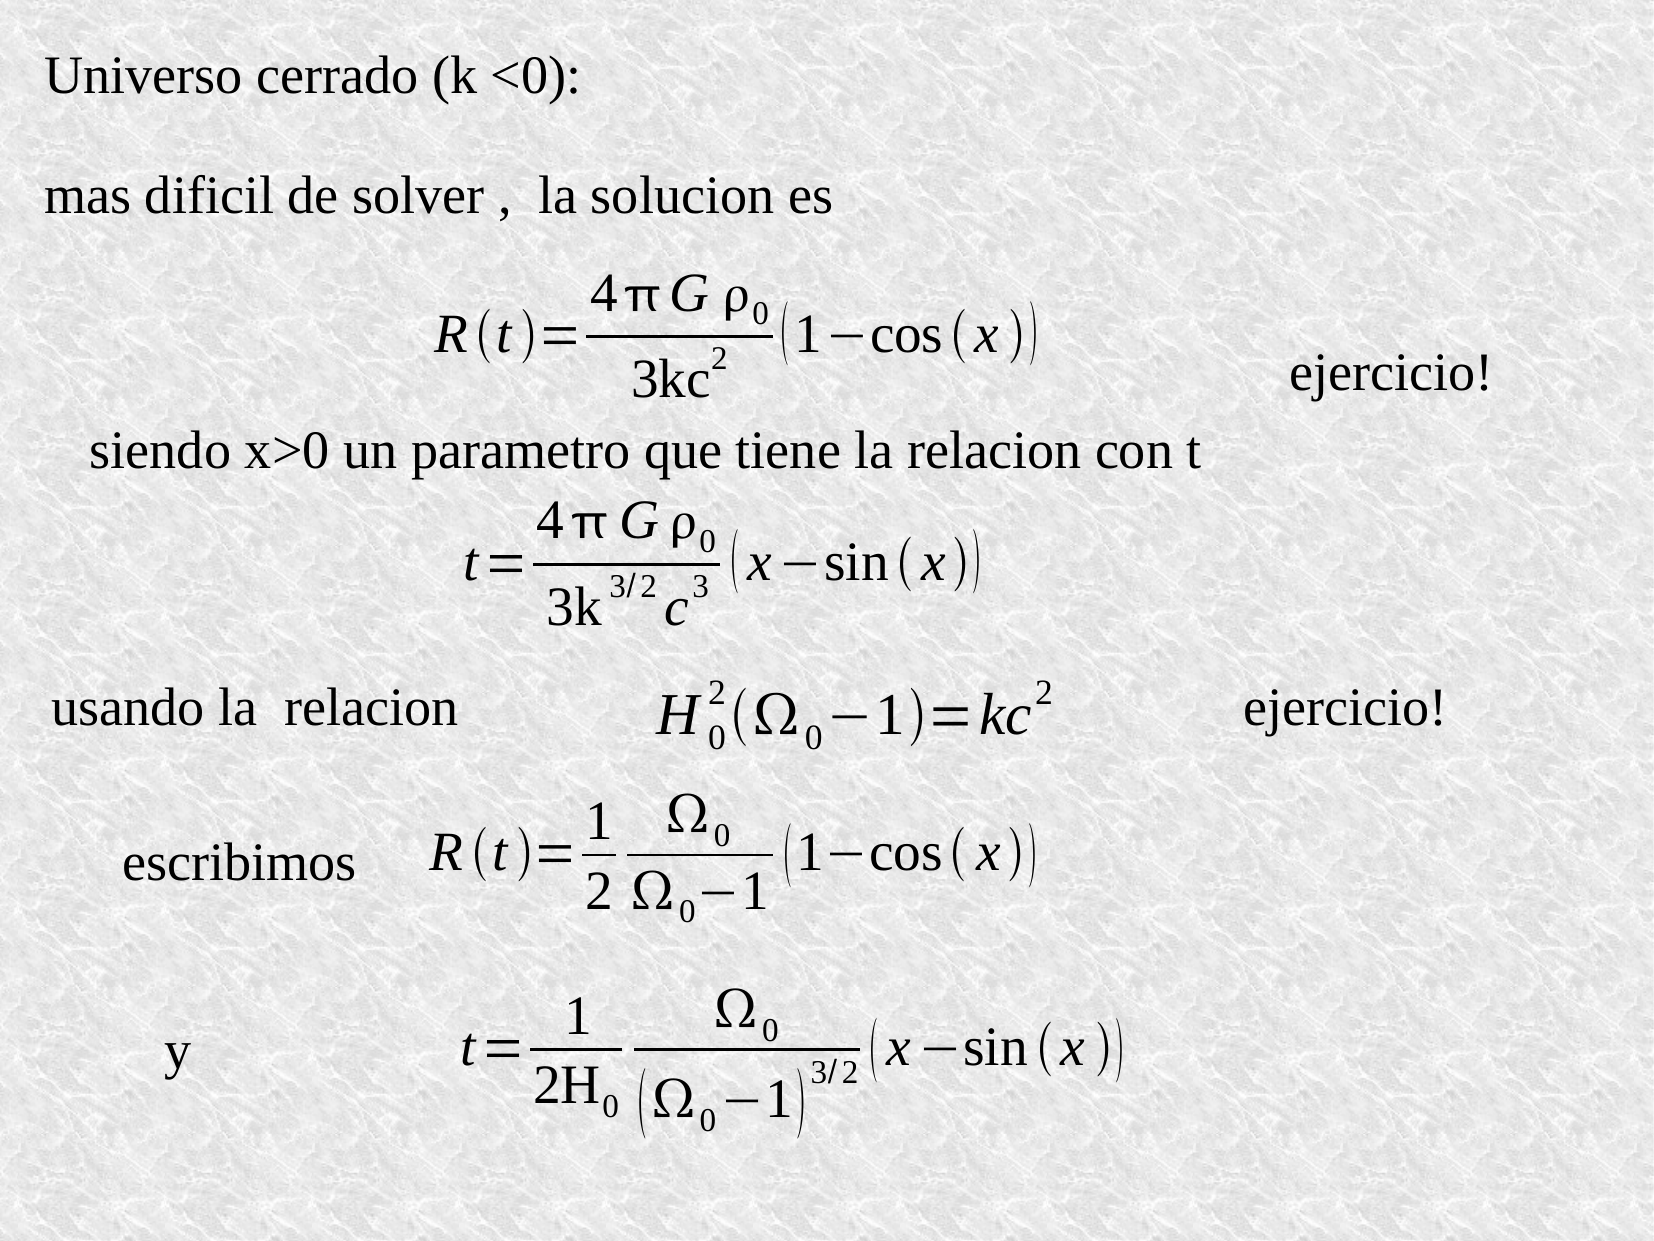

Universo cerrado (k <0):
mas dificil de solver , la solucion es
ejercicio!
siendo x>0 un parametro que tiene la relacion con t
usando la relacion
ejercicio!
escribimos
y